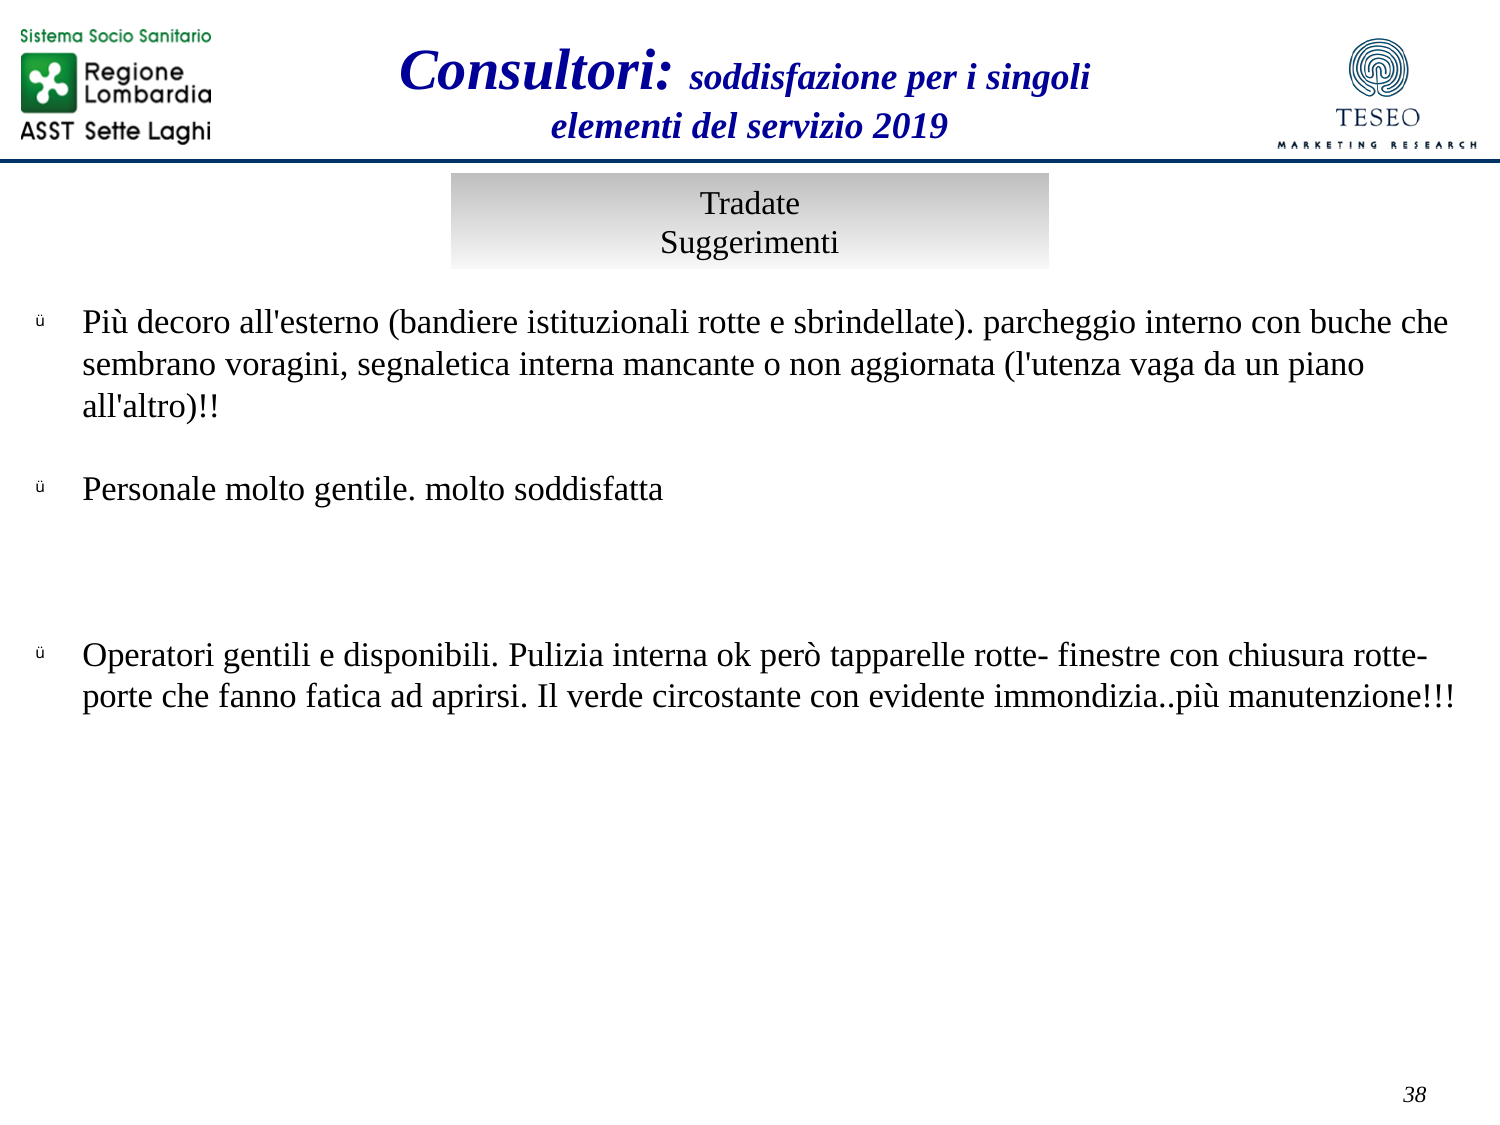

Consultori: soddisfazione per i singoli
elementi del servizio 2019
Tradate
Suggerimenti
Più decoro all'esterno (bandiere istituzionali rotte e sbrindellate). parcheggio interno con buche che sembrano voragini, segnaletica interna mancante o non aggiornata (l'utenza vaga da un piano all'altro)!!
Personale molto gentile. molto soddisfatta
Operatori gentili e disponibili. Pulizia interna ok però tapparelle rotte- finestre con chiusura rotte-porte che fanno fatica ad aprirsi. Il verde circostante con evidente immondizia..più manutenzione!!!